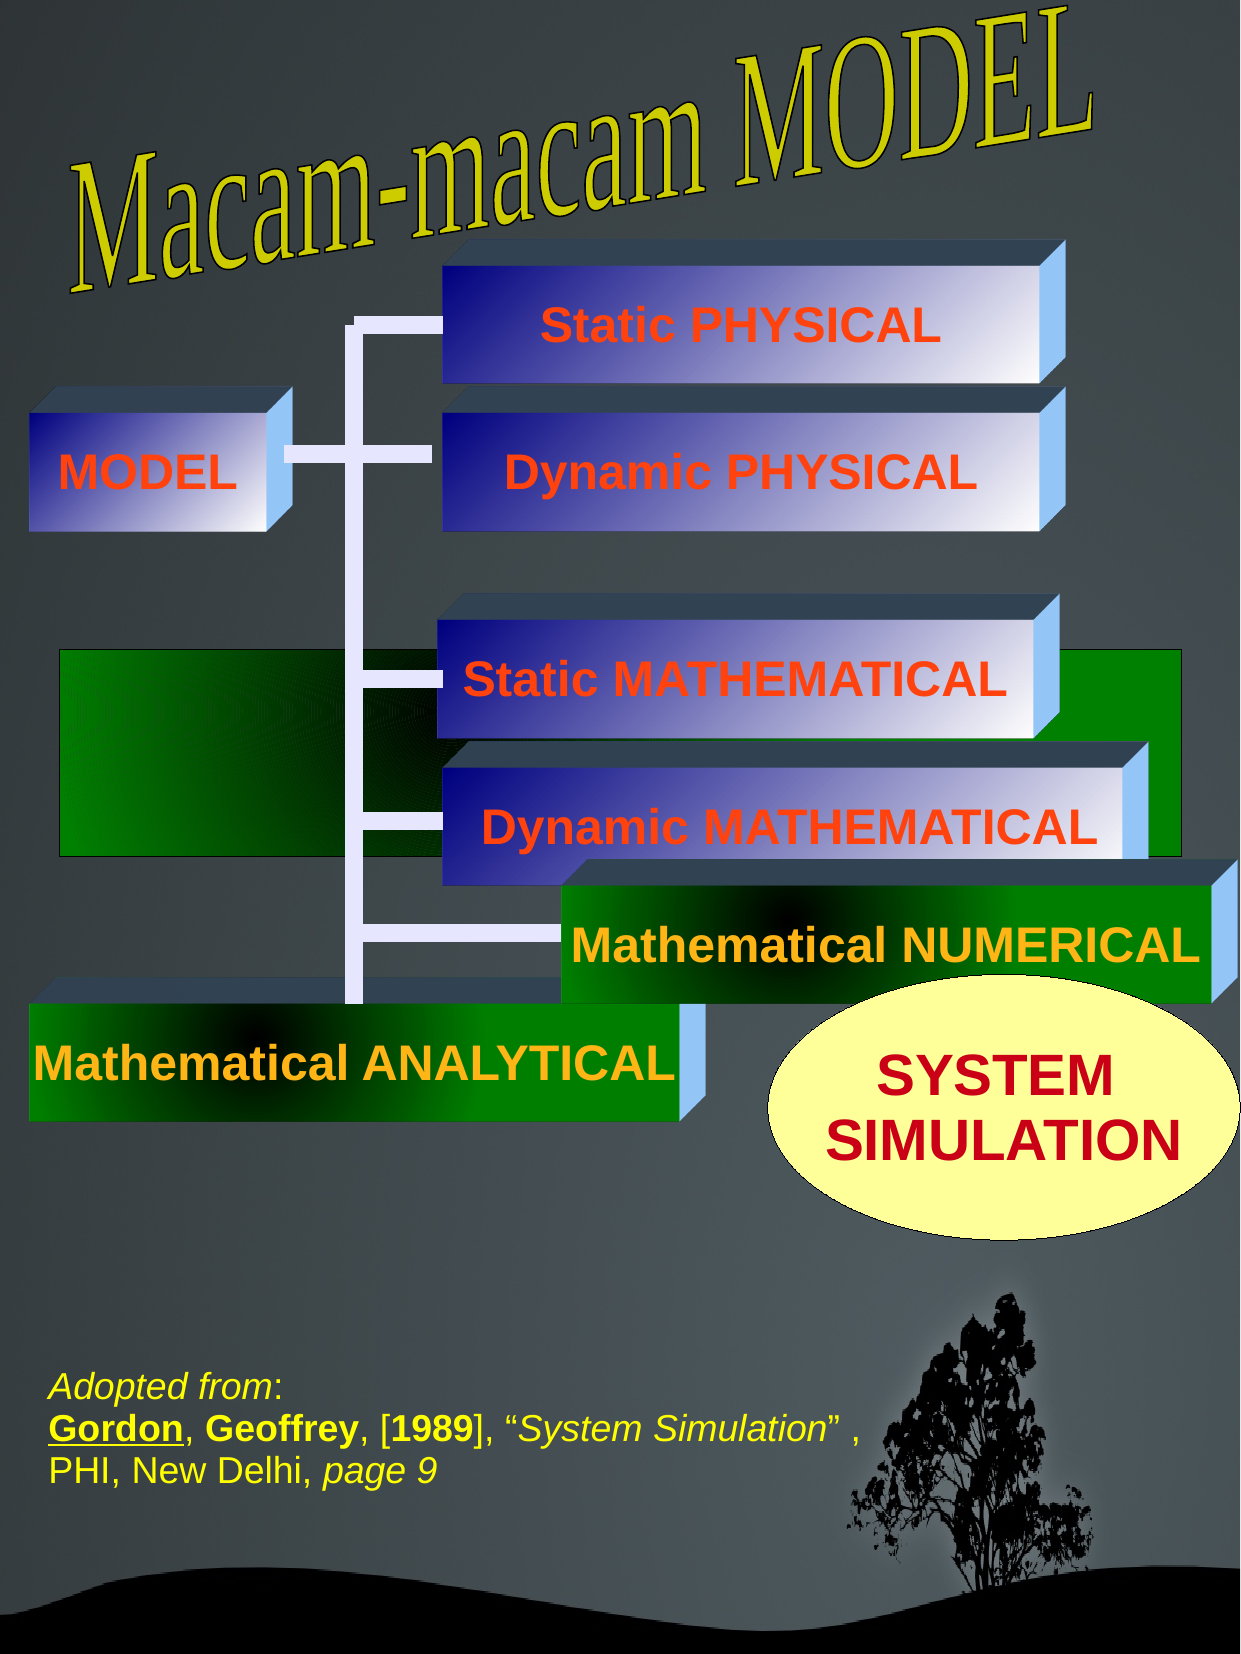

Macam-macam MODEL
Static PHYSICAL
MODEL
Dynamic PHYSICAL
Static MATHEMATICAL
 Dynamic MATHEMATICAL
Mathematical NUMERICAL
SYSTEM
SIMULATION
Mathematical ANALYTICAL
Adopted from:
Gordon, Geoffrey, [1989], “System Simulation” ,
PHI, New Delhi, page 9